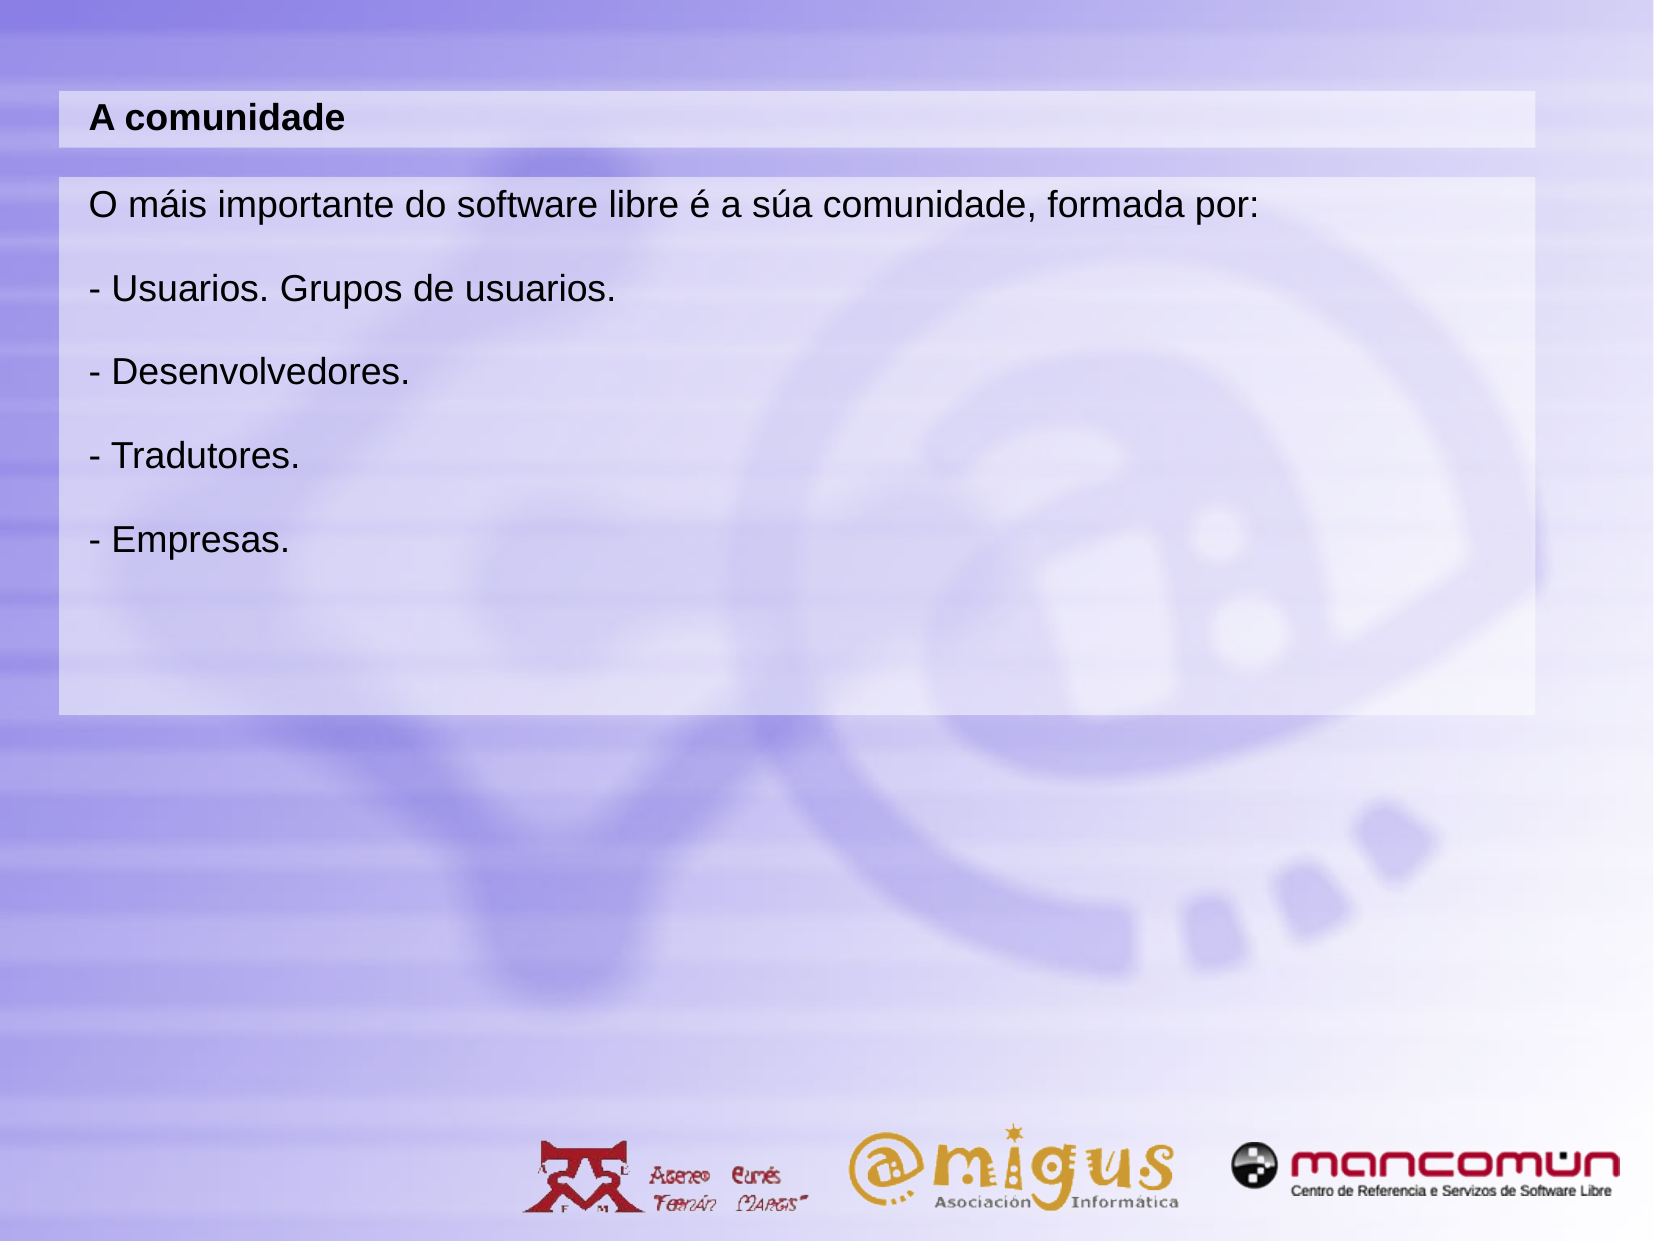

A comunidade
O máis importante do software libre é a súa comunidade, formada por:
- Usuarios. Grupos de usuarios.
- Desenvolvedores.
- Tradutores.
- Empresas.